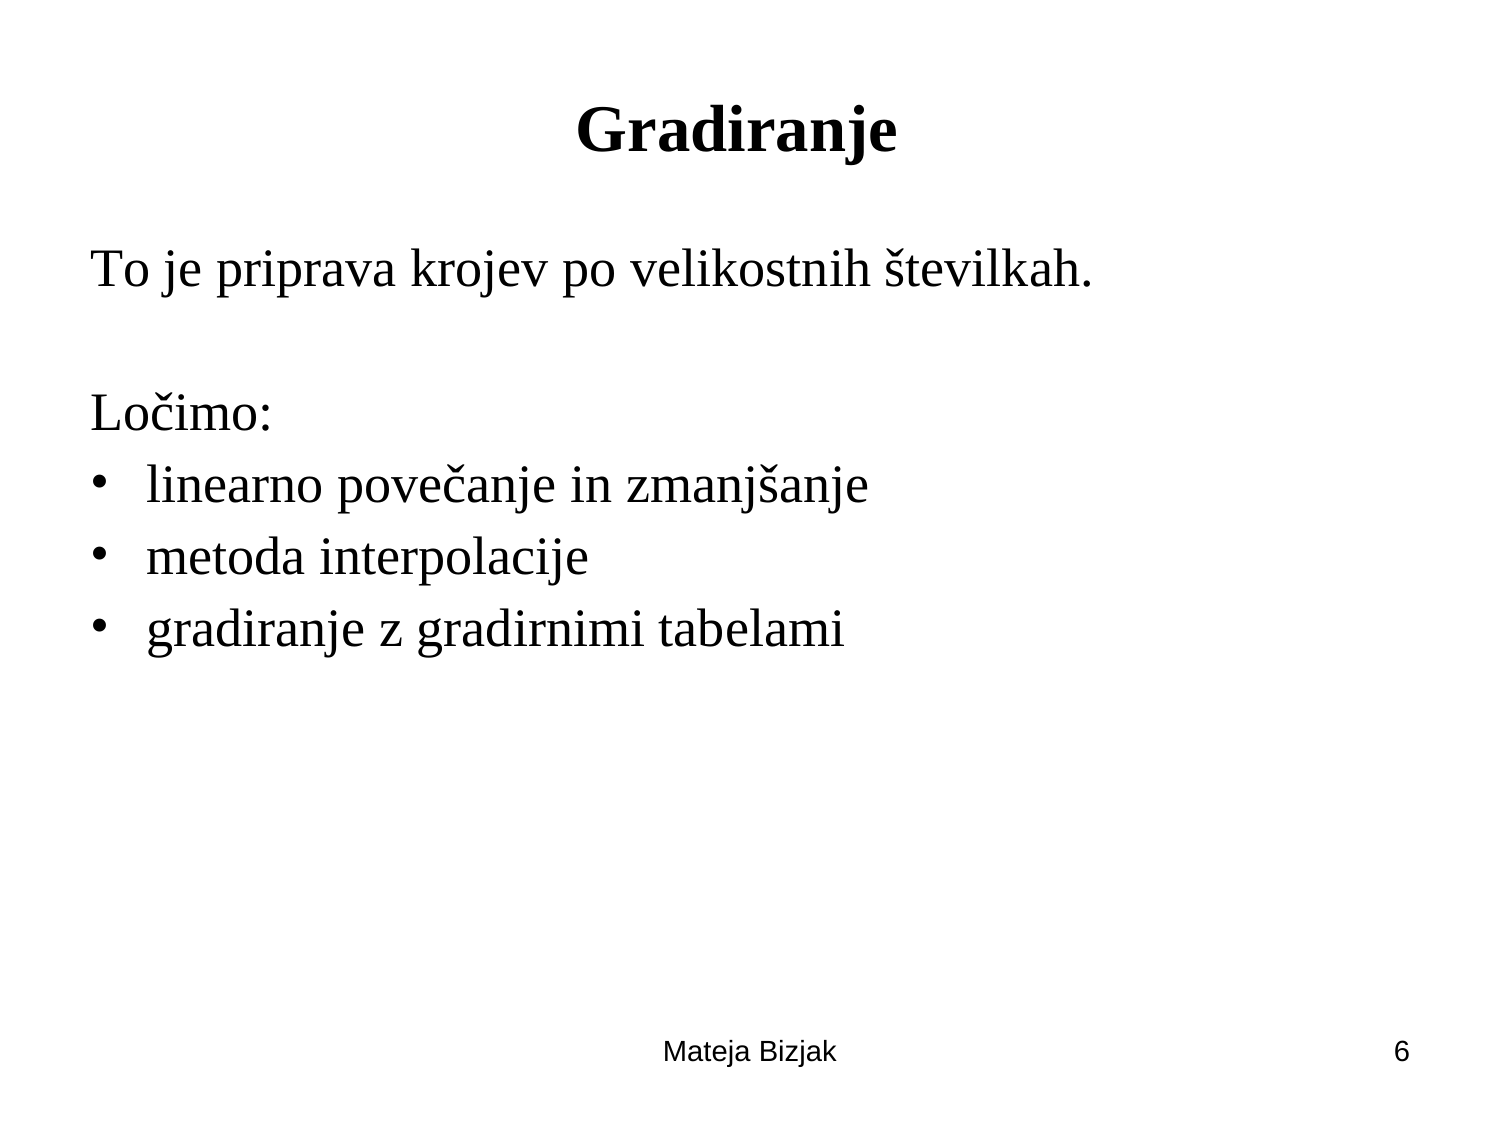

# Gradiranje
To je priprava krojev po velikostnih številkah.
Ločimo:
linearno povečanje in zmanjšanje
metoda interpolacije
gradiranje z gradirnimi tabelami
Mateja Bizjak